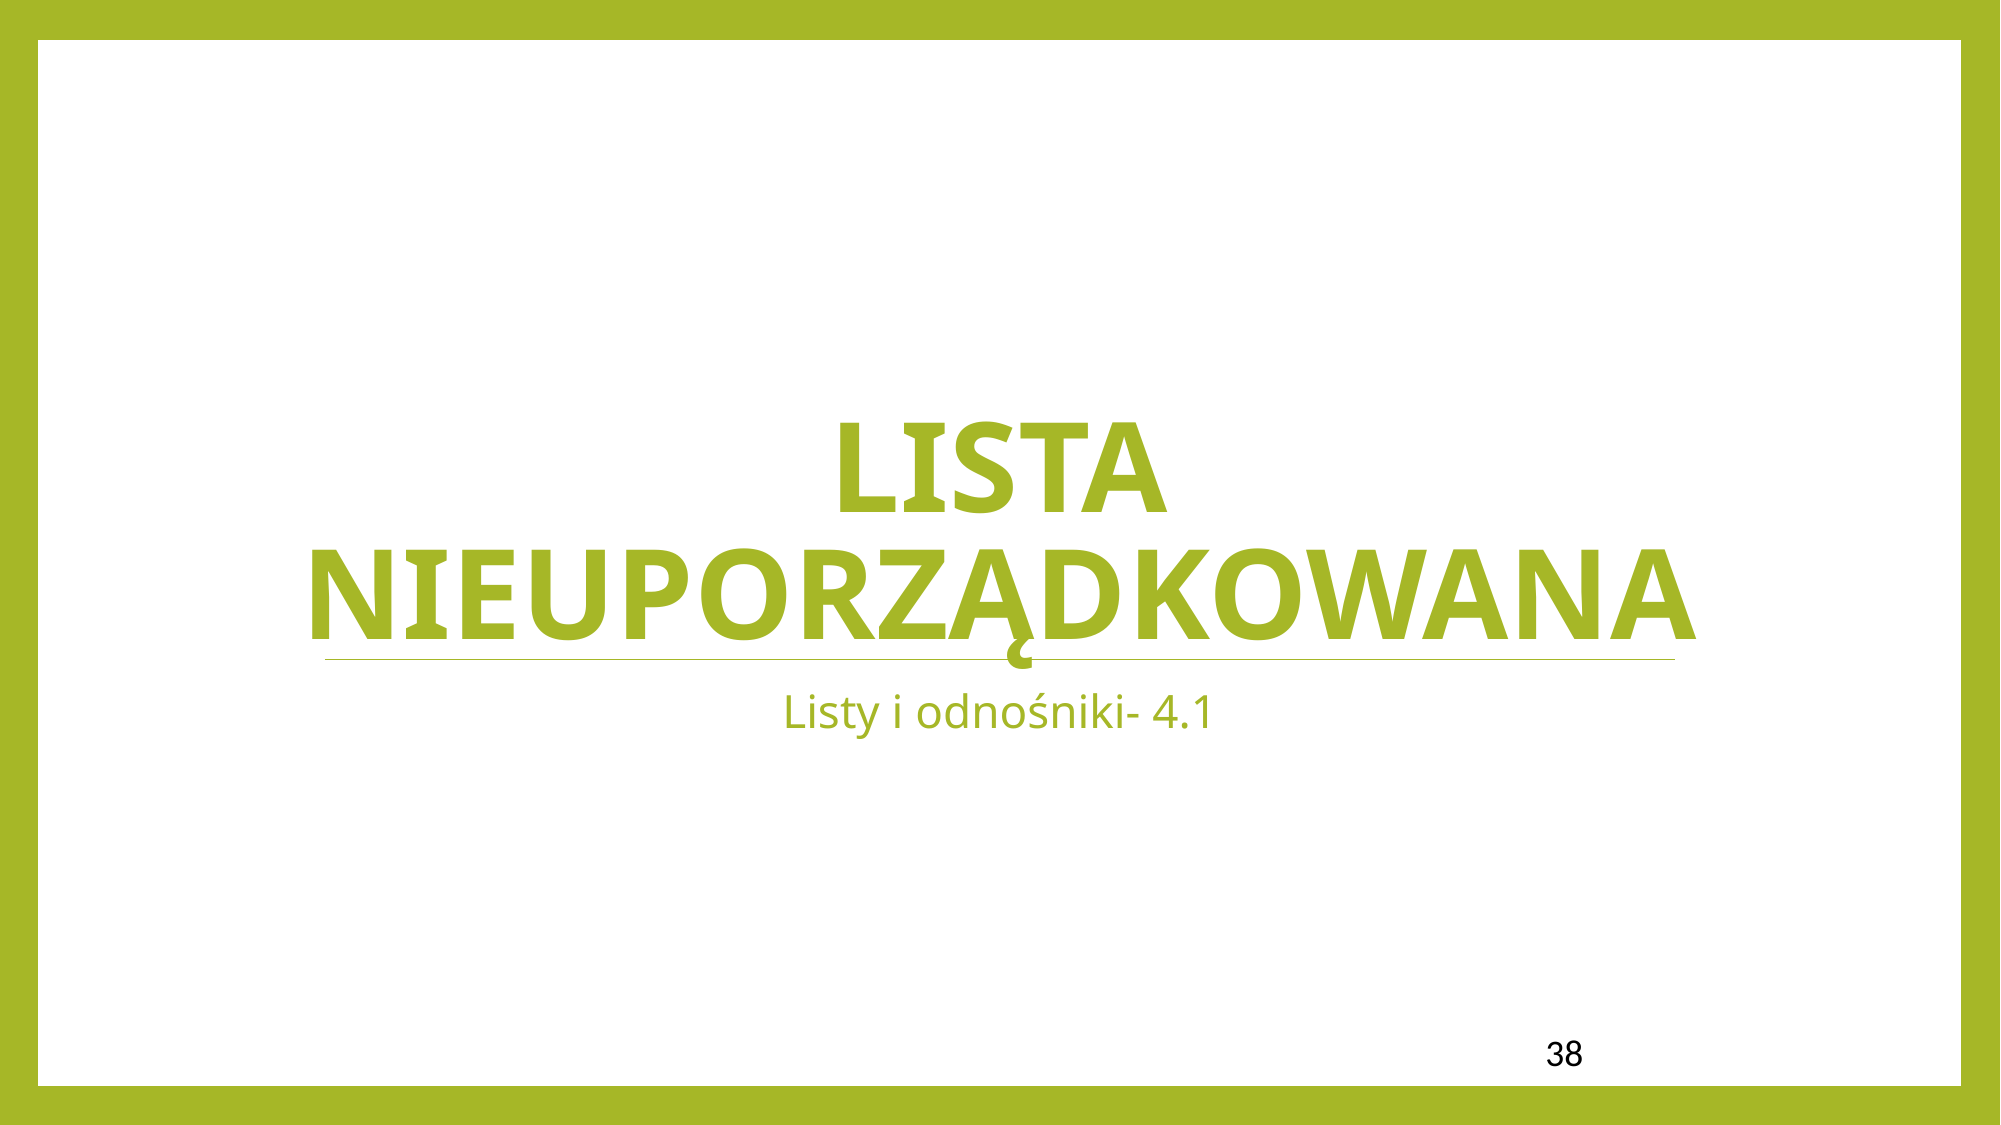

# Lista Nieuporządkowana
Listy i odnośniki- 4.1